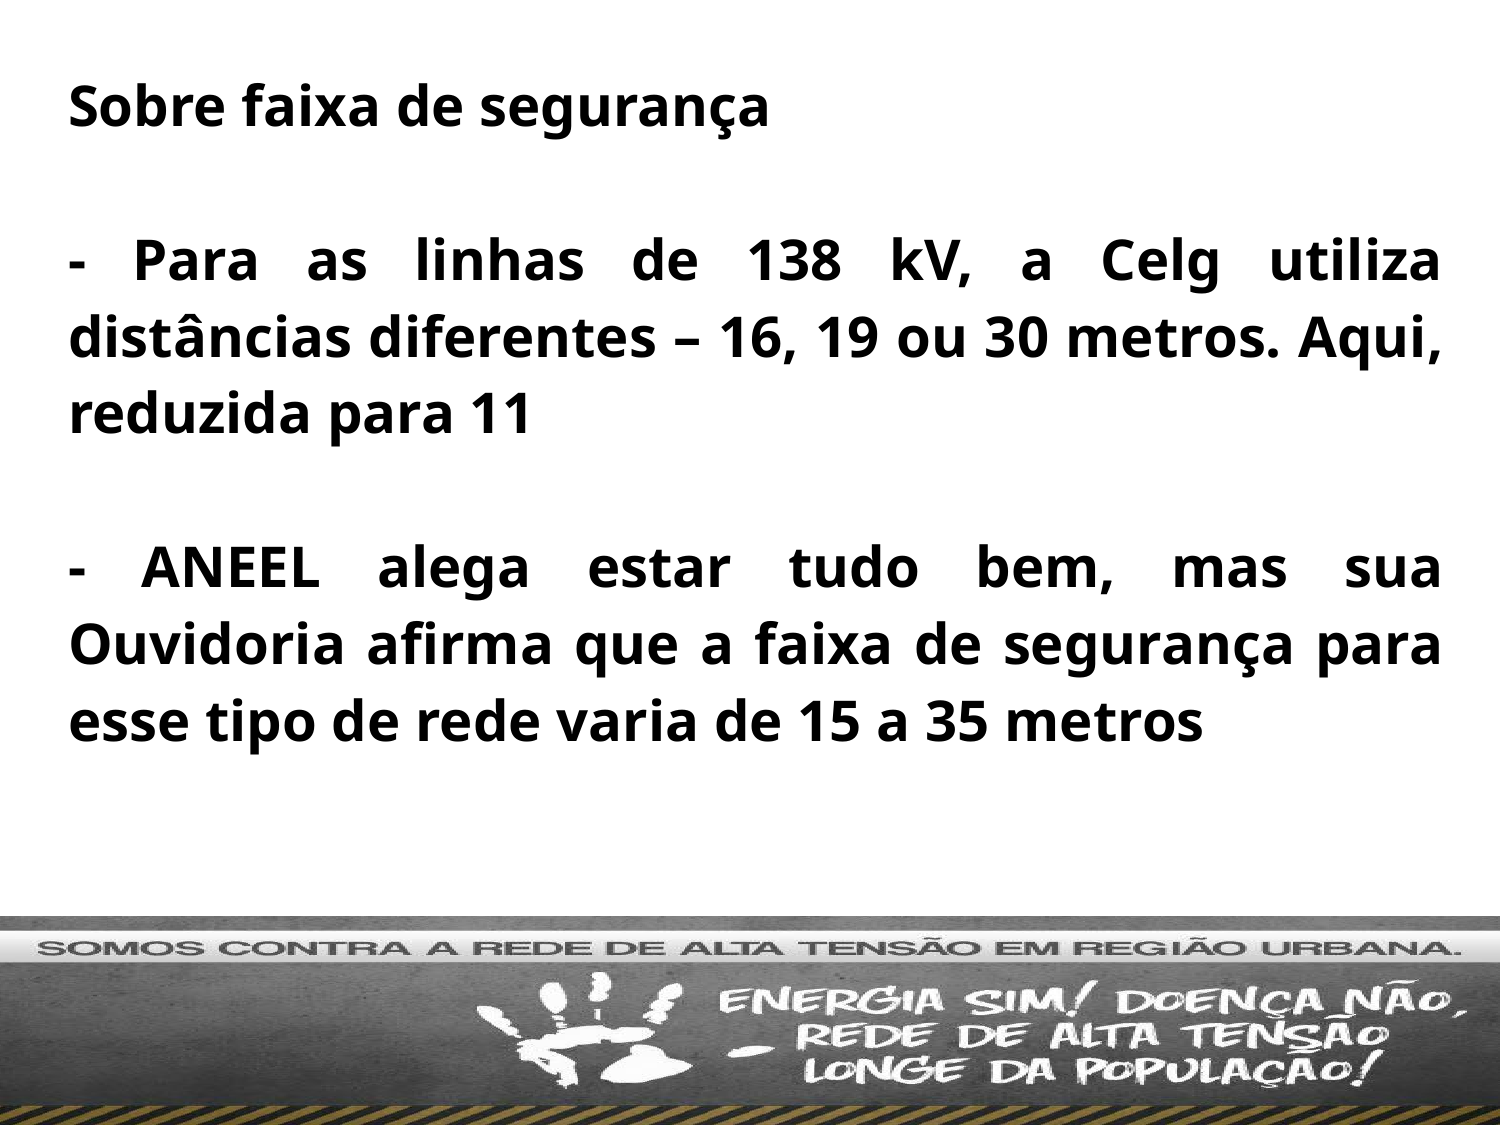

Sobre faixa de segurança
- Para as linhas de 138 kV, a Celg utiliza distâncias diferentes – 16, 19 ou 30 metros. Aqui, reduzida para 11
- ANEEL alega estar tudo bem, mas sua Ouvidoria afirma que a faixa de segurança para esse tipo de rede varia de 15 a 35 metros